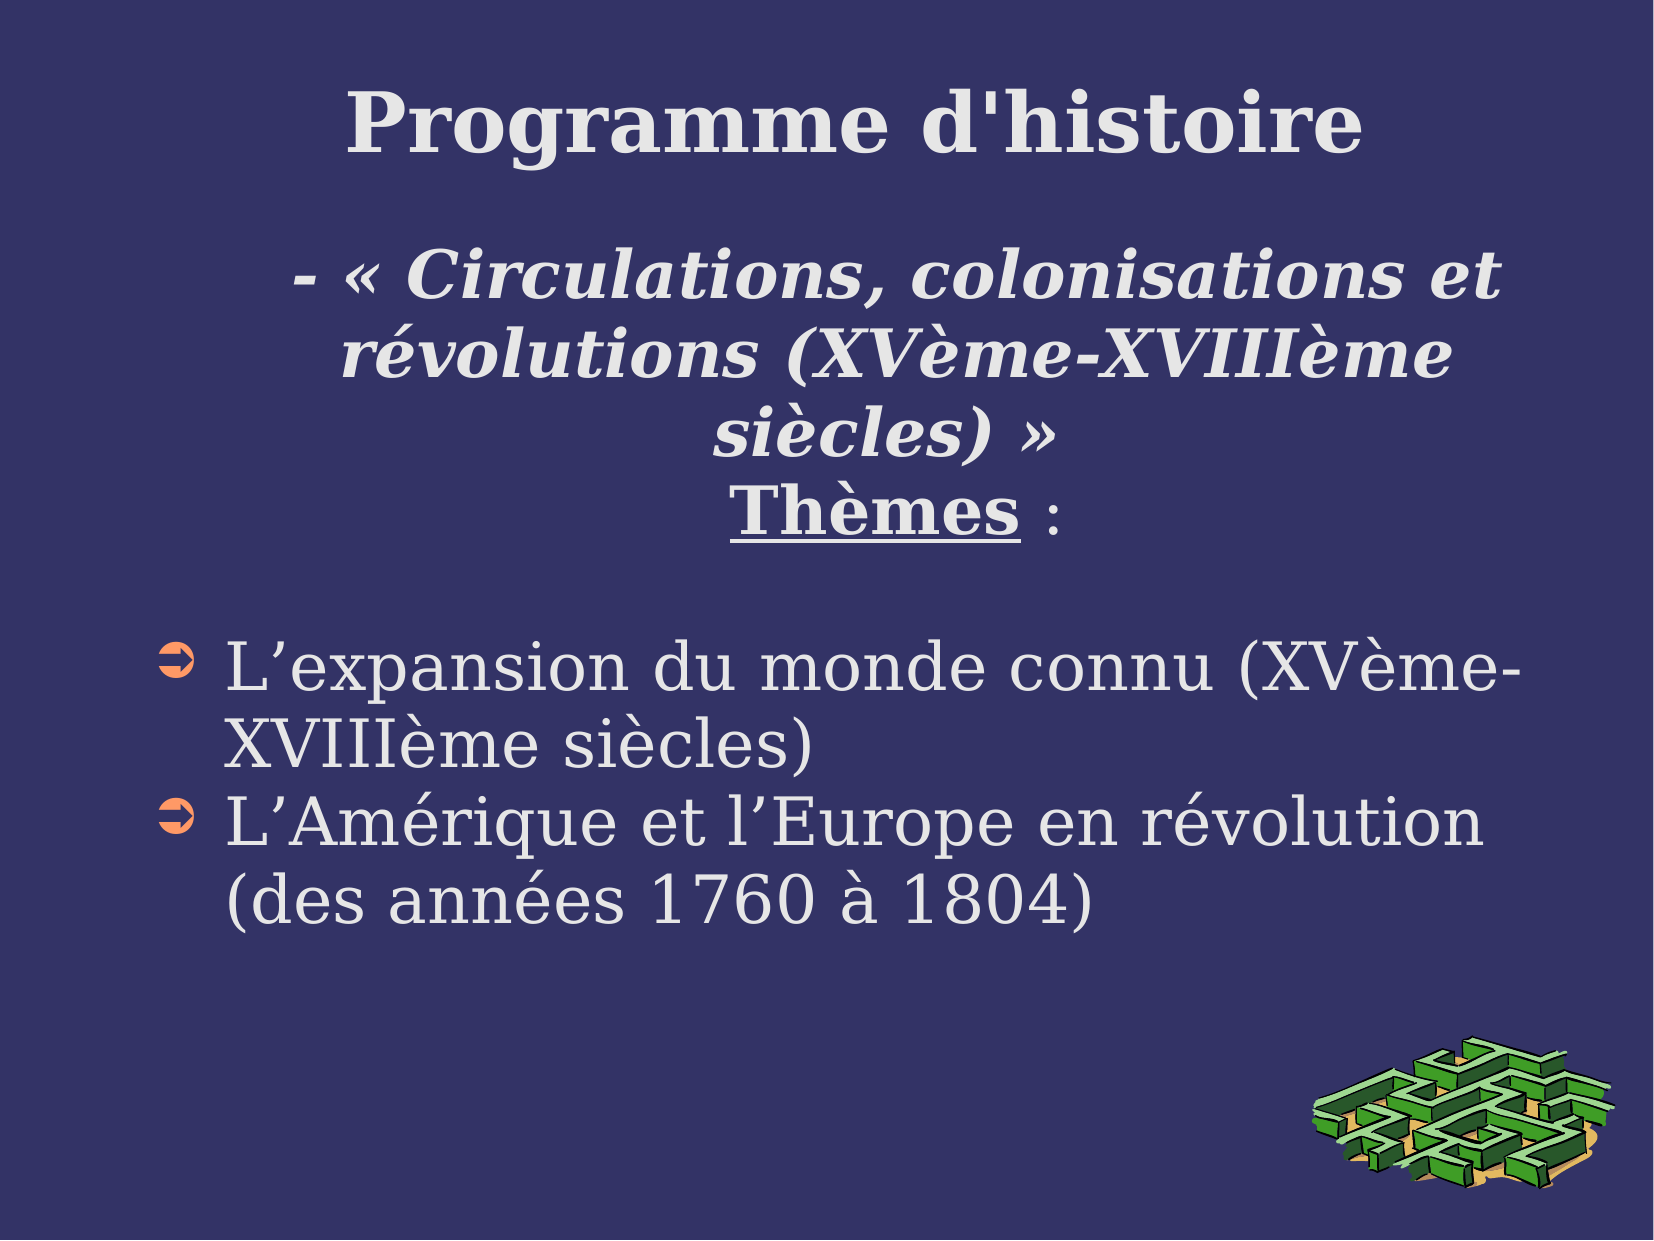

# Programme d'histoire
- « Circulations, colonisations et révolutions (XVème-XVIIIème siècles) »
Thèmes :
L’expansion du monde connu (XVème-XVIIIème siècles)
L’Amérique et l’Europe en révolution (des années 1760 à 1804)